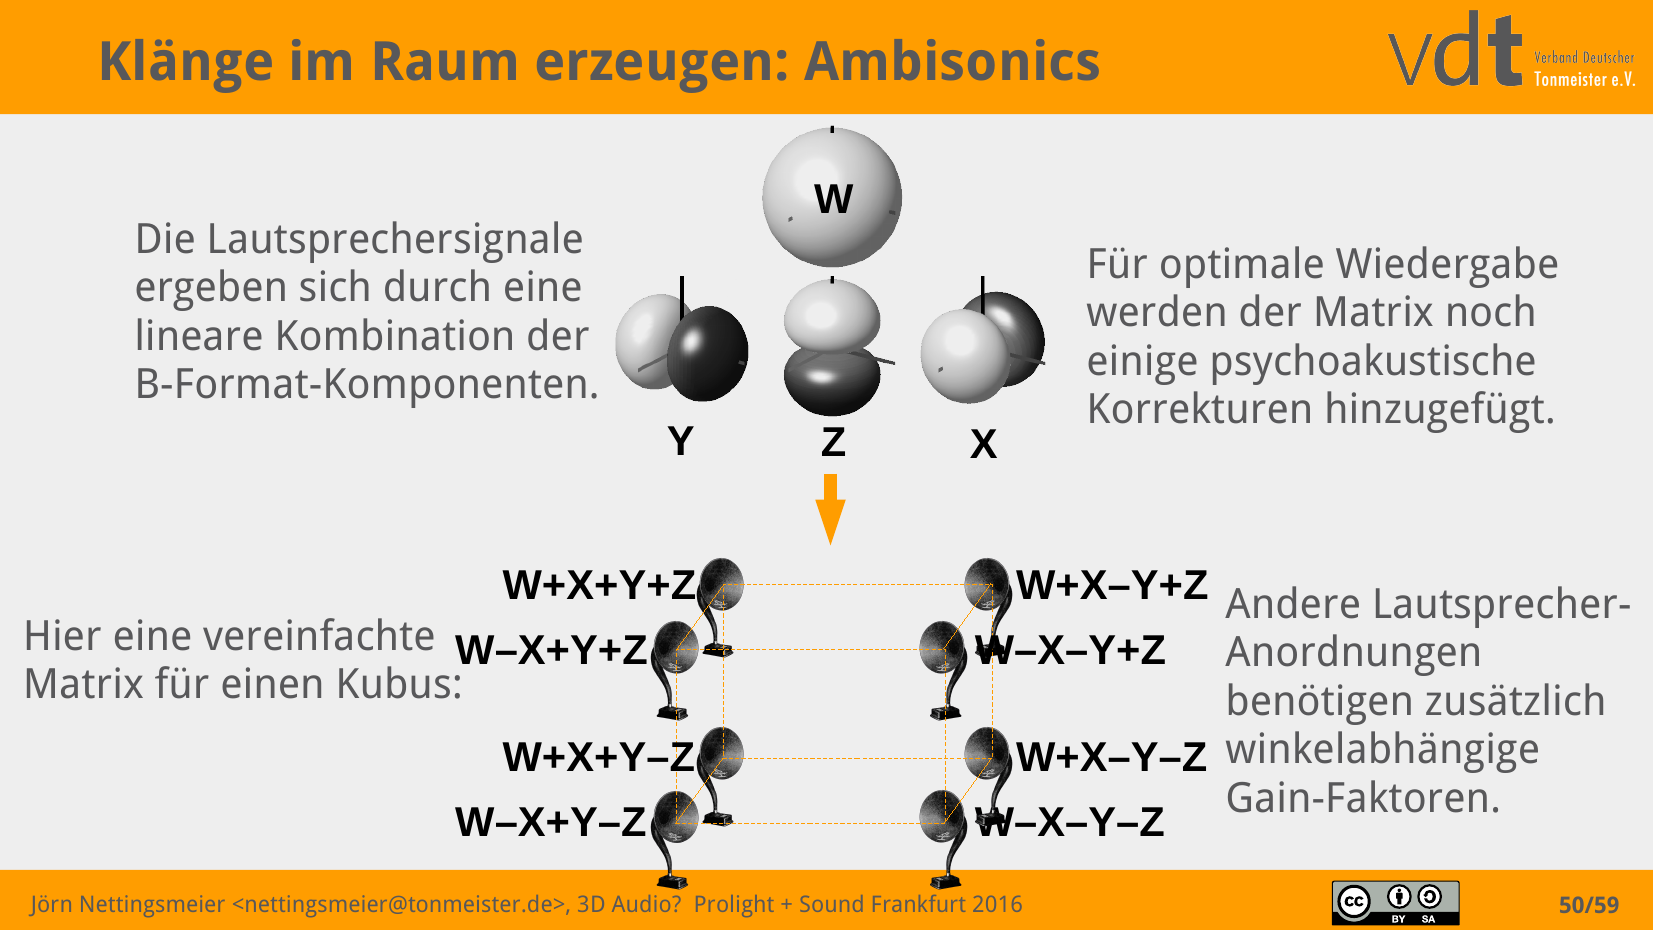

# Klänge im Raum erzeugen: Ambisonics
W
Die Lautsprechersignale ergeben sich durch eine lineare Kombination der
B-Format-Komponenten.
Für optimale Wiedergabe werden der Matrix noch einige psychoakustische Korrekturen hinzugefügt.
Y
Z
X
W+X+Y+Z
W+X–Y+Z
Andere Lautsprecher-Anordnungen benötigen zusätzlich winkelabhängige Gain-Faktoren.
Hier eine vereinfachte Matrix für einen Kubus:
W–X+Y+Z
W–X–Y+Z
W+X+Y–Z
W+X–Y–Z
W–X+Y–Z
W–X–Y–Z